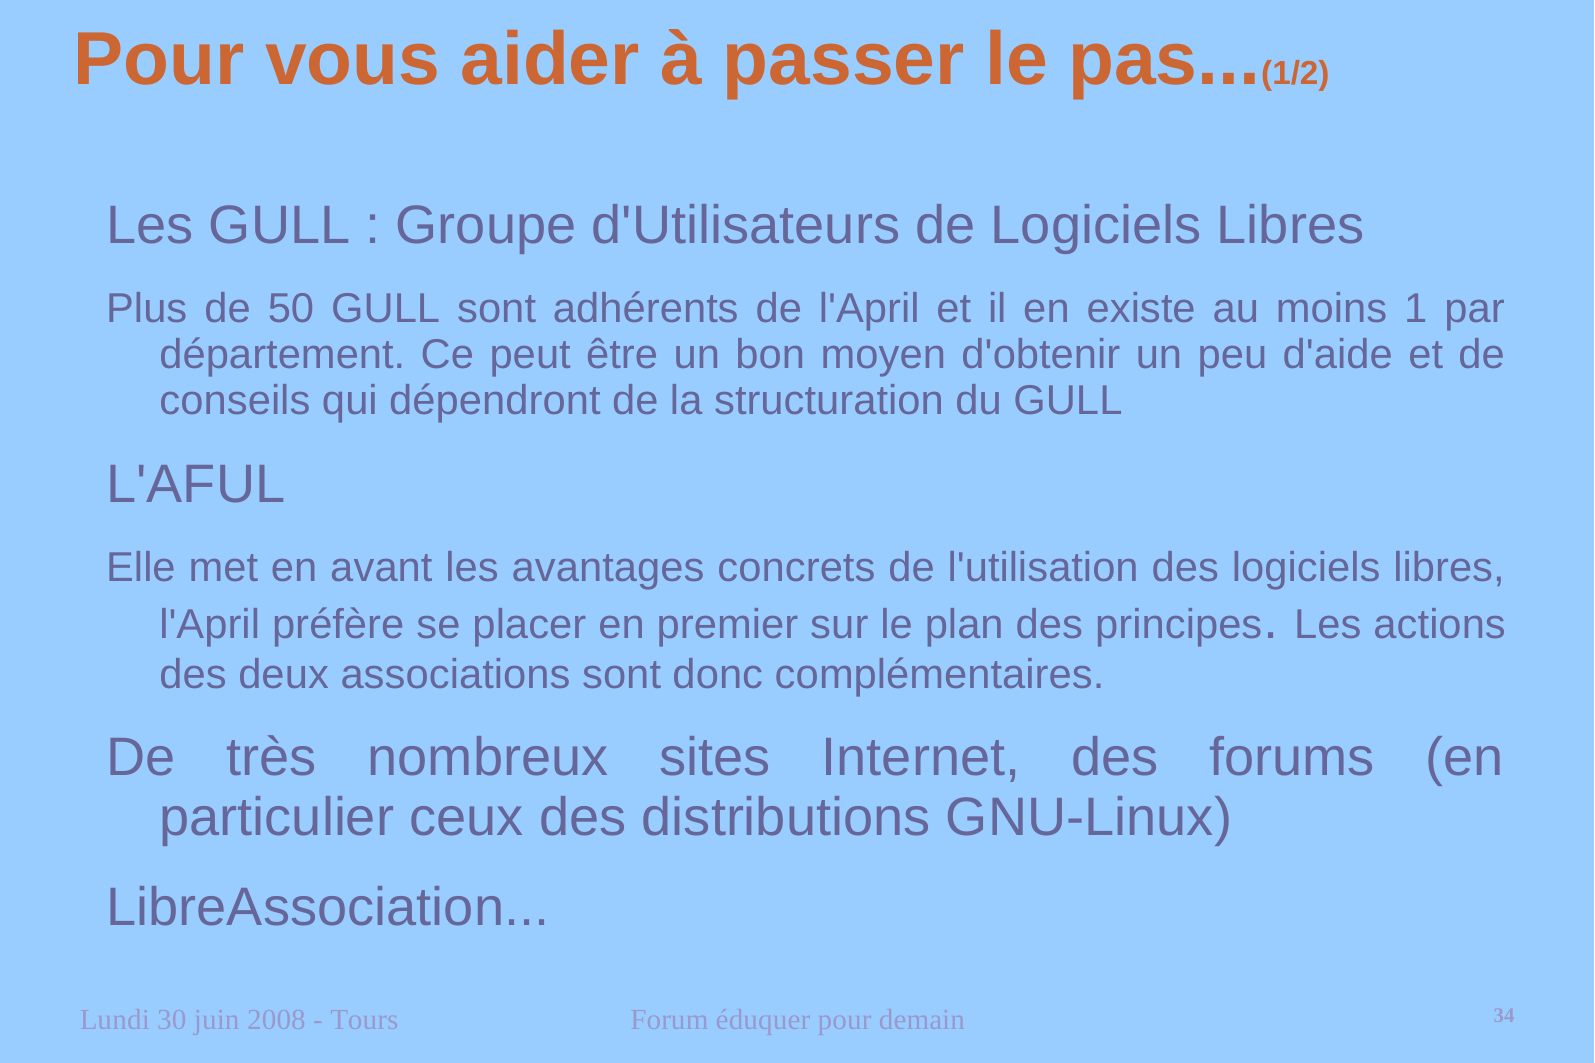

# Pour vous aider à passer le pas...(1/2)
Les GULL : Groupe d'Utilisateurs de Logiciels Libres
Plus de 50 GULL sont adhérents de l'April et il en existe au moins 1 par département. Ce peut être un bon moyen d'obtenir un peu d'aide et de conseils qui dépendront de la structuration du GULL
L'AFUL
Elle met en avant les avantages concrets de l'utilisation des logiciels libres, l'April préfère se placer en premier sur le plan des principes. Les actions des deux associations sont donc complémentaires.
De très nombreux sites Internet, des forums (en particulier ceux des distributions GNU-Linux)
LibreAssociation...
34